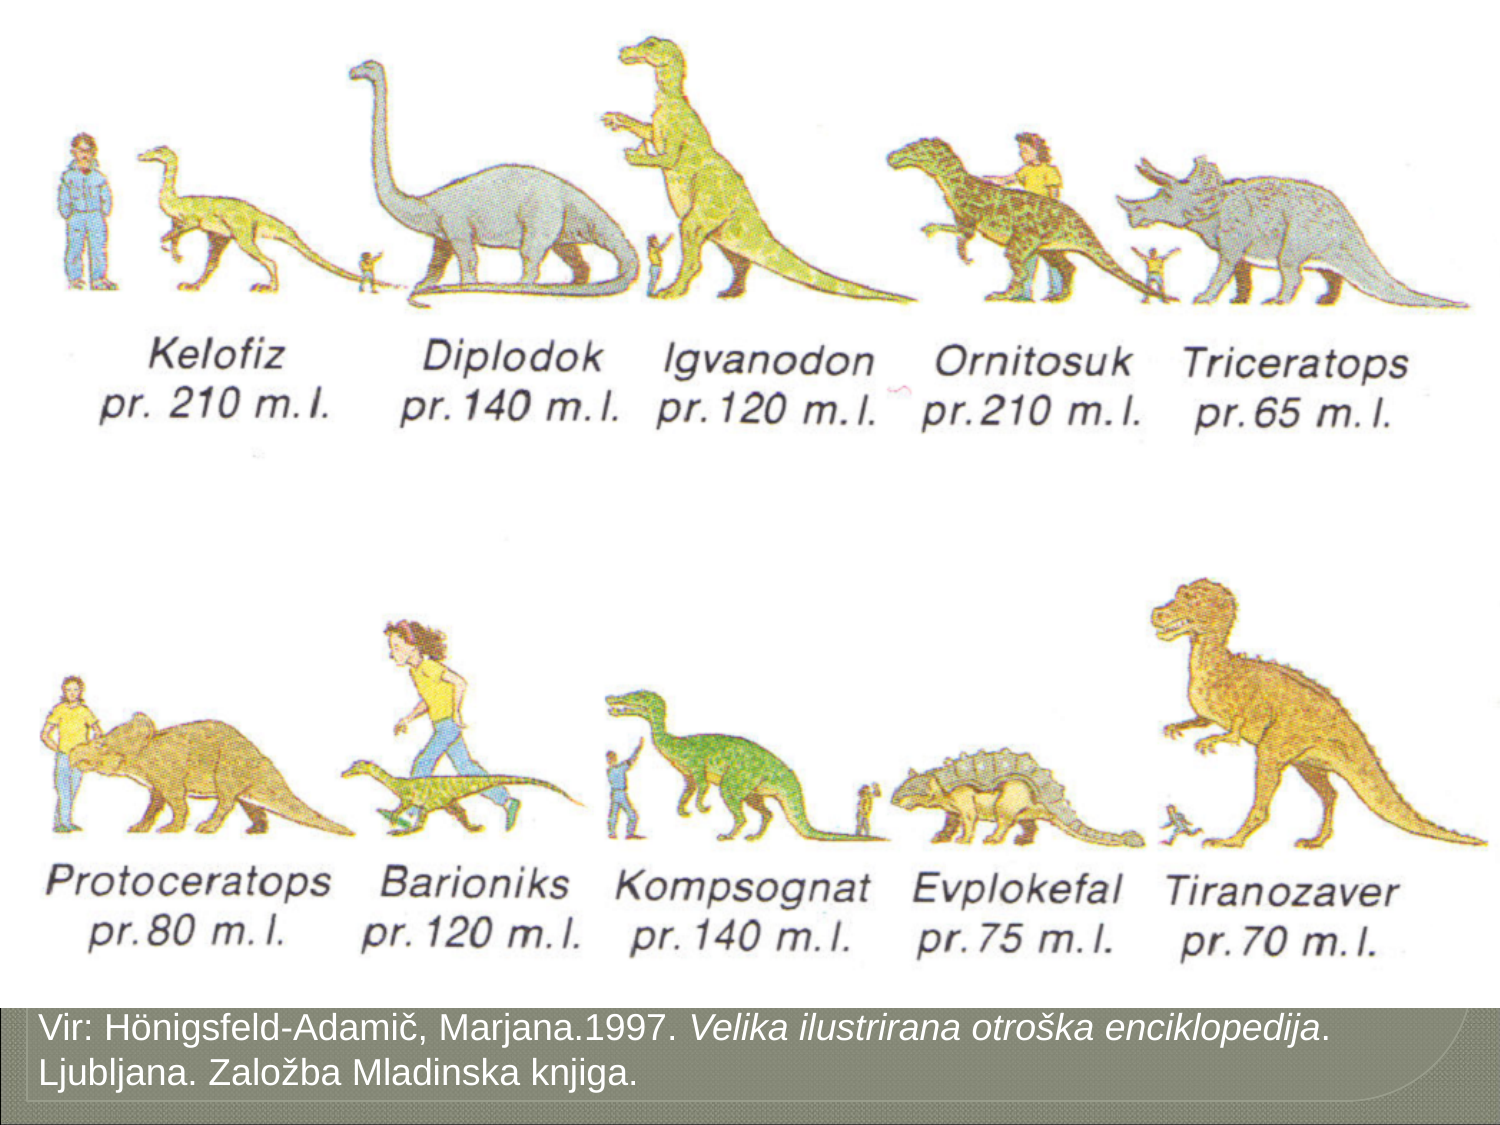

Vir: Hönigsfeld-Adamič, Marjana.1997. Velika ilustrirana otroška enciklopedija. Ljubljana. Založba Mladinska knjiga.